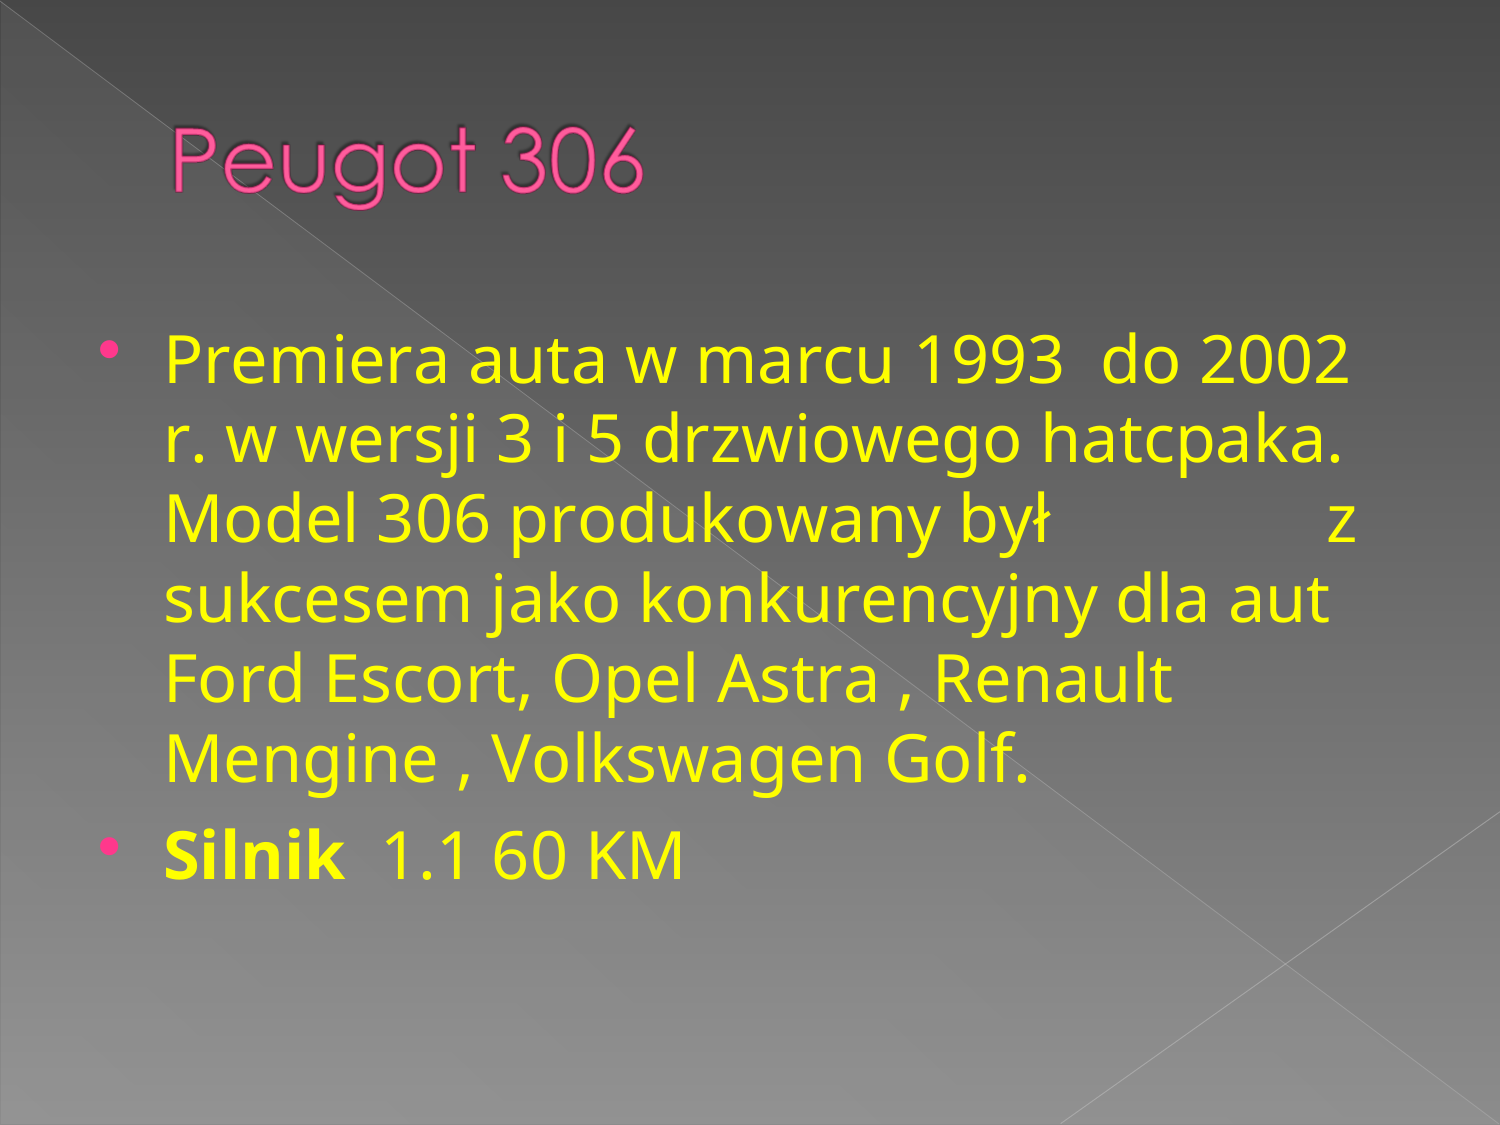

Premiera auta w marcu 1993 do 2002 r. w wersji 3 i 5 drzwiowego hatcpaka. Model 306 produkowany był z sukcesem jako konkurencyjny dla aut Ford Escort, Opel Astra , Renault Mengine , Volkswagen Golf.
Silnik 1.1 60 KM